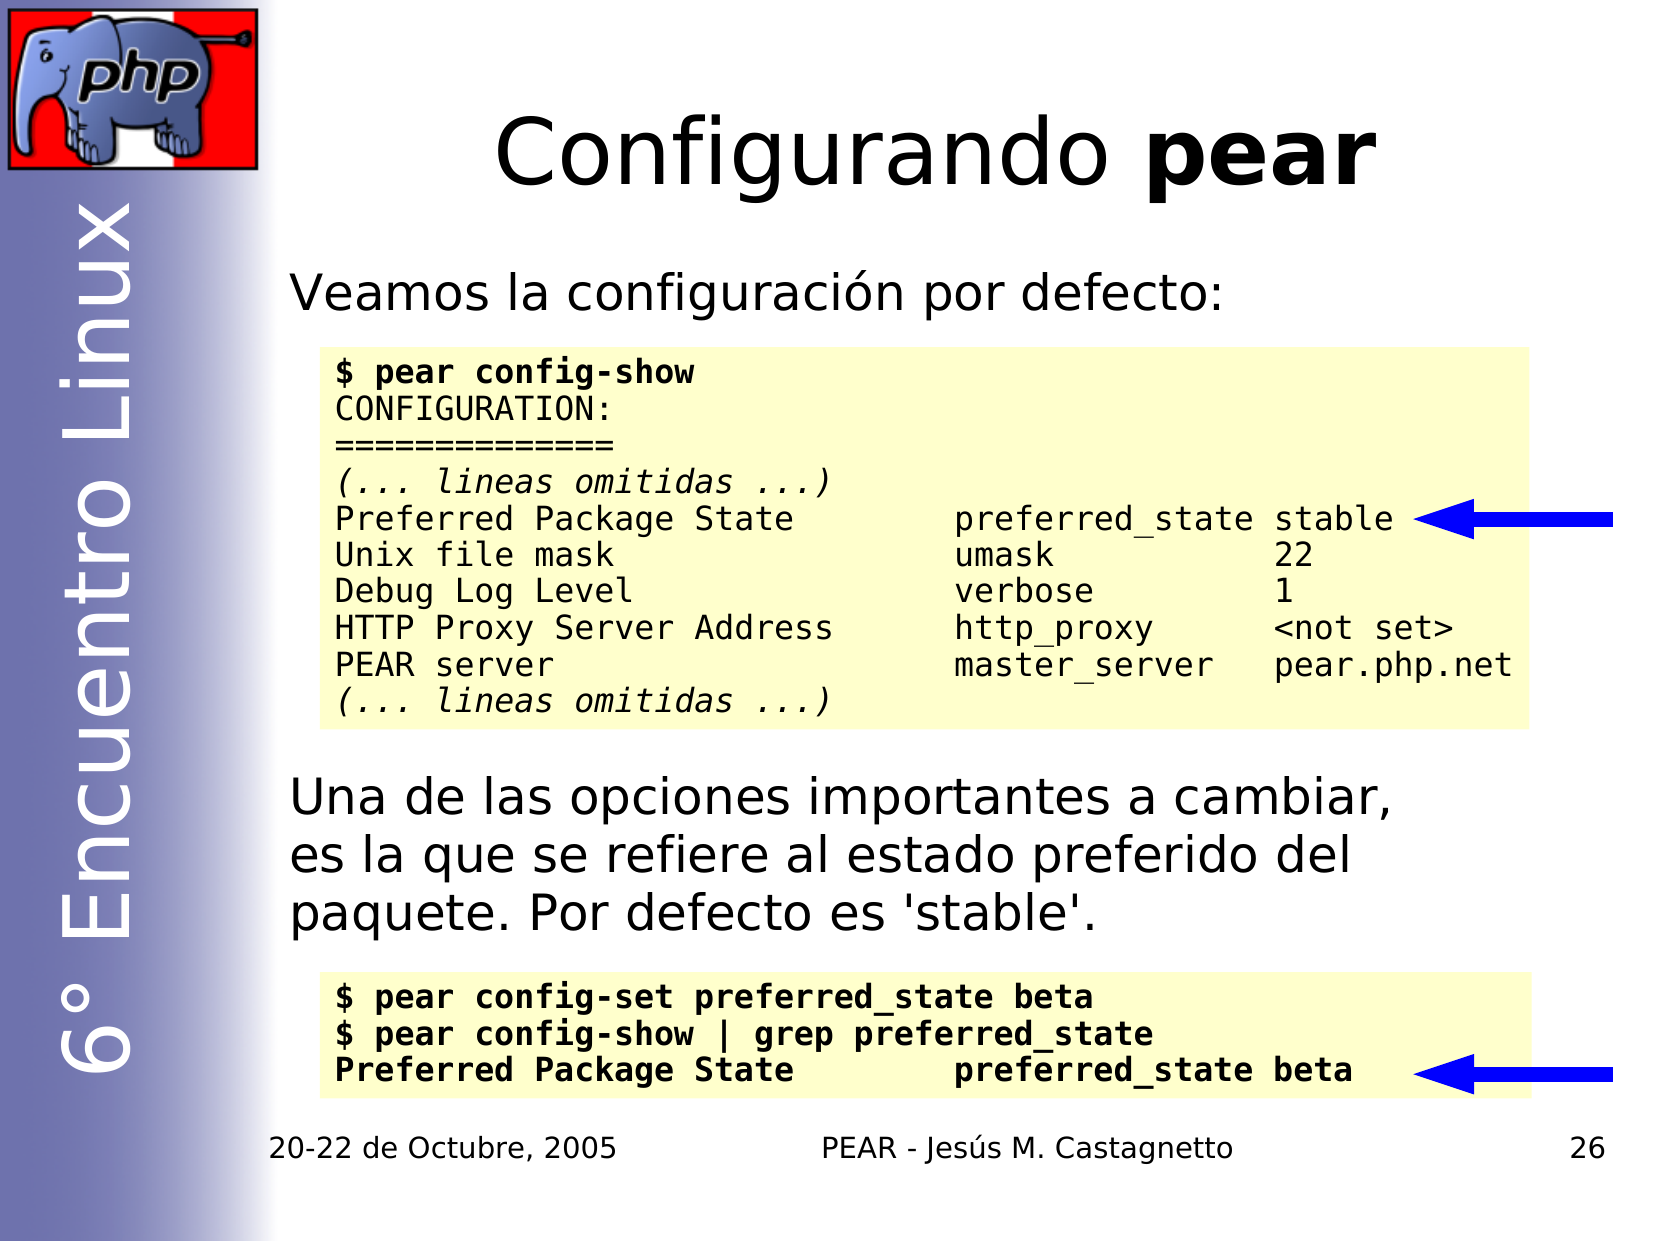

# Configurando pear
Veamos la configuración por defecto:
$ pear config-show
CONFIGURATION:
==============
(... lineas omitidas ...)
Preferred Package State preferred_state stable
Unix file mask umask 22
Debug Log Level verbose 1
HTTP Proxy Server Address http_proxy <not set>
PEAR server master_server pear.php.net
(... lineas omitidas ...)
Una de las opciones importantes a cambiar,
es la que se refiere al estado preferido del
paquete. Por defecto es 'stable'.
$ pear config-set preferred_state beta
$ pear config-show | grep preferred_state
Preferred Package State preferred_state beta
20-22 de Octubre, 2005
PEAR - Jesús M. Castagnetto
26